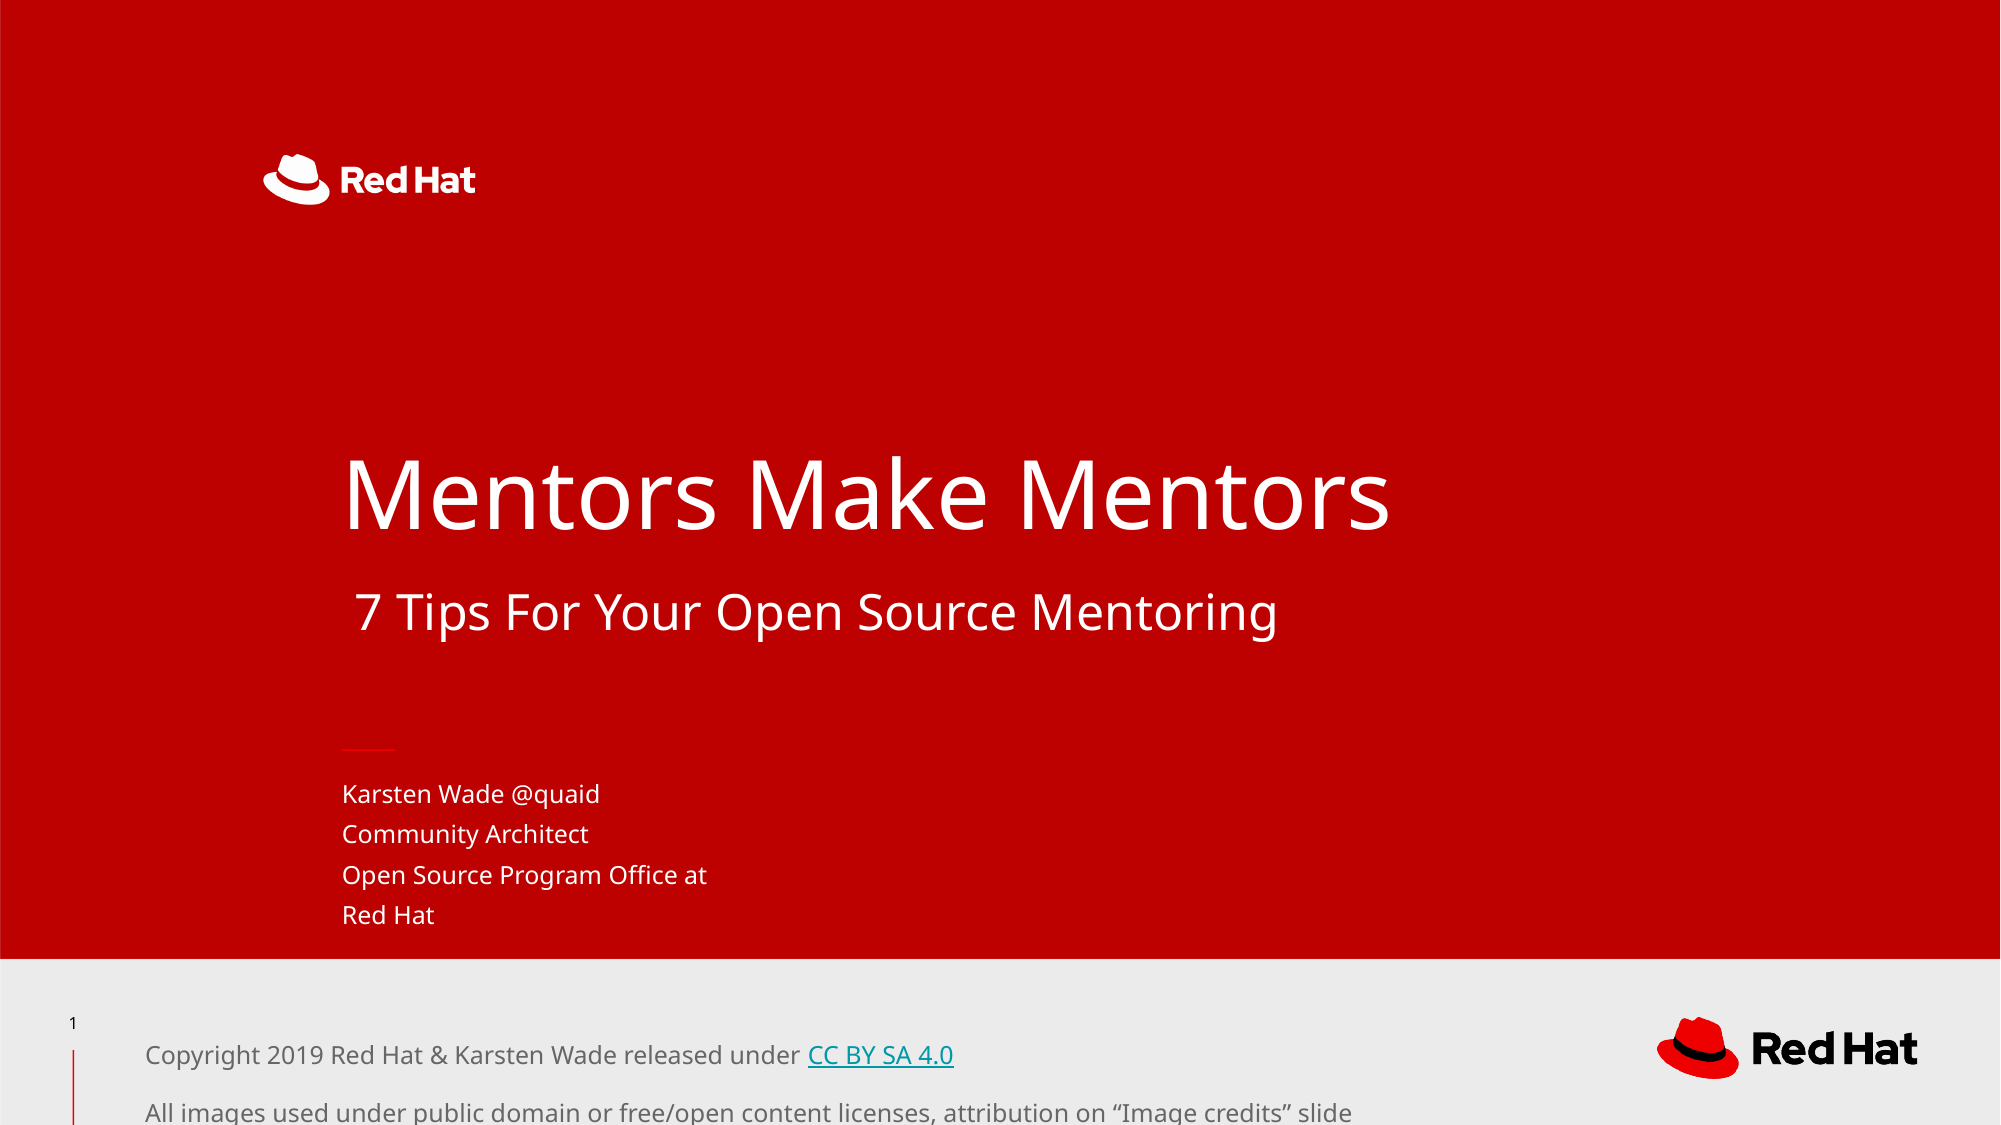

Mentors Make Mentors
# 7 Tips For Your Open Source Mentoring
Karsten Wade @quaid
Community Architect
Open Source Program Office at Red Hat
Copyright 2019 Red Hat & Karsten Wade released under CC BY SA 4.0
All images used under public domain or free/open content licenses, attribution on “Image credits” slide